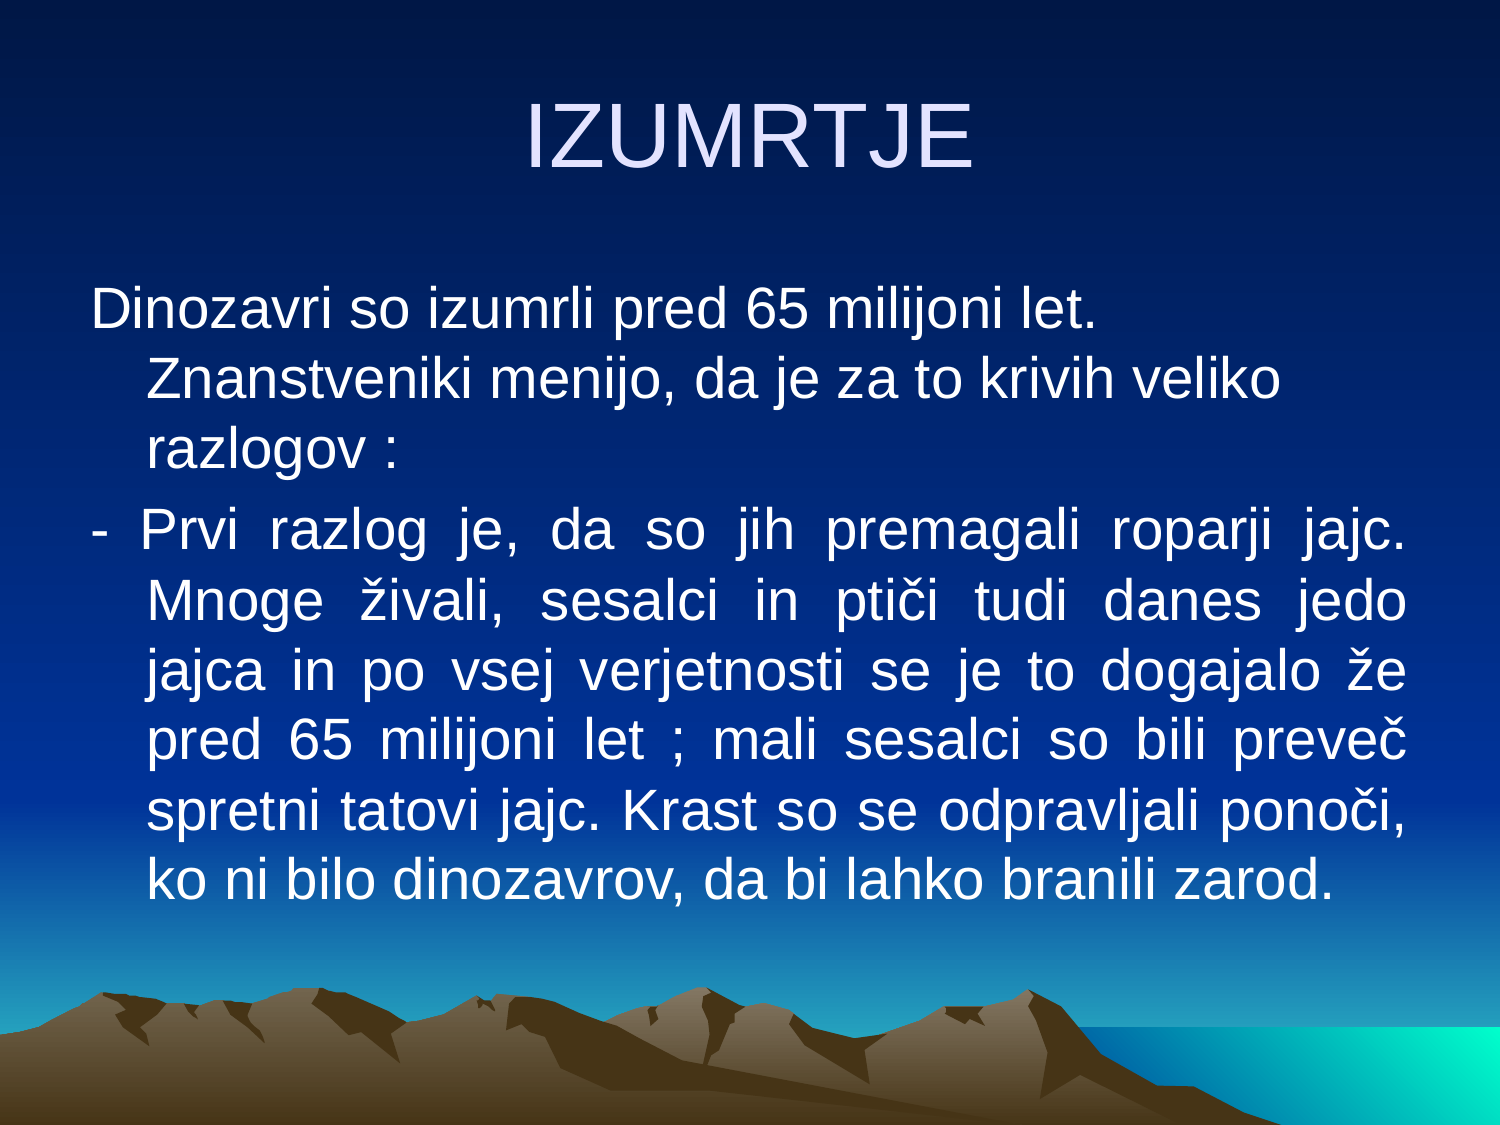

# IZUMRTJE
Dinozavri so izumrli pred 65 milijoni let. Znanstveniki menijo, da je za to krivih veliko razlogov :
- Prvi razlog je, da so jih premagali roparji jajc. Mnoge živali, sesalci in ptiči tudi danes jedo jajca in po vsej verjetnosti se je to dogajalo že pred 65 milijoni let ; mali sesalci so bili preveč spretni tatovi jajc. Krast so se odpravljali ponoči, ko ni bilo dinozavrov, da bi lahko branili zarod.